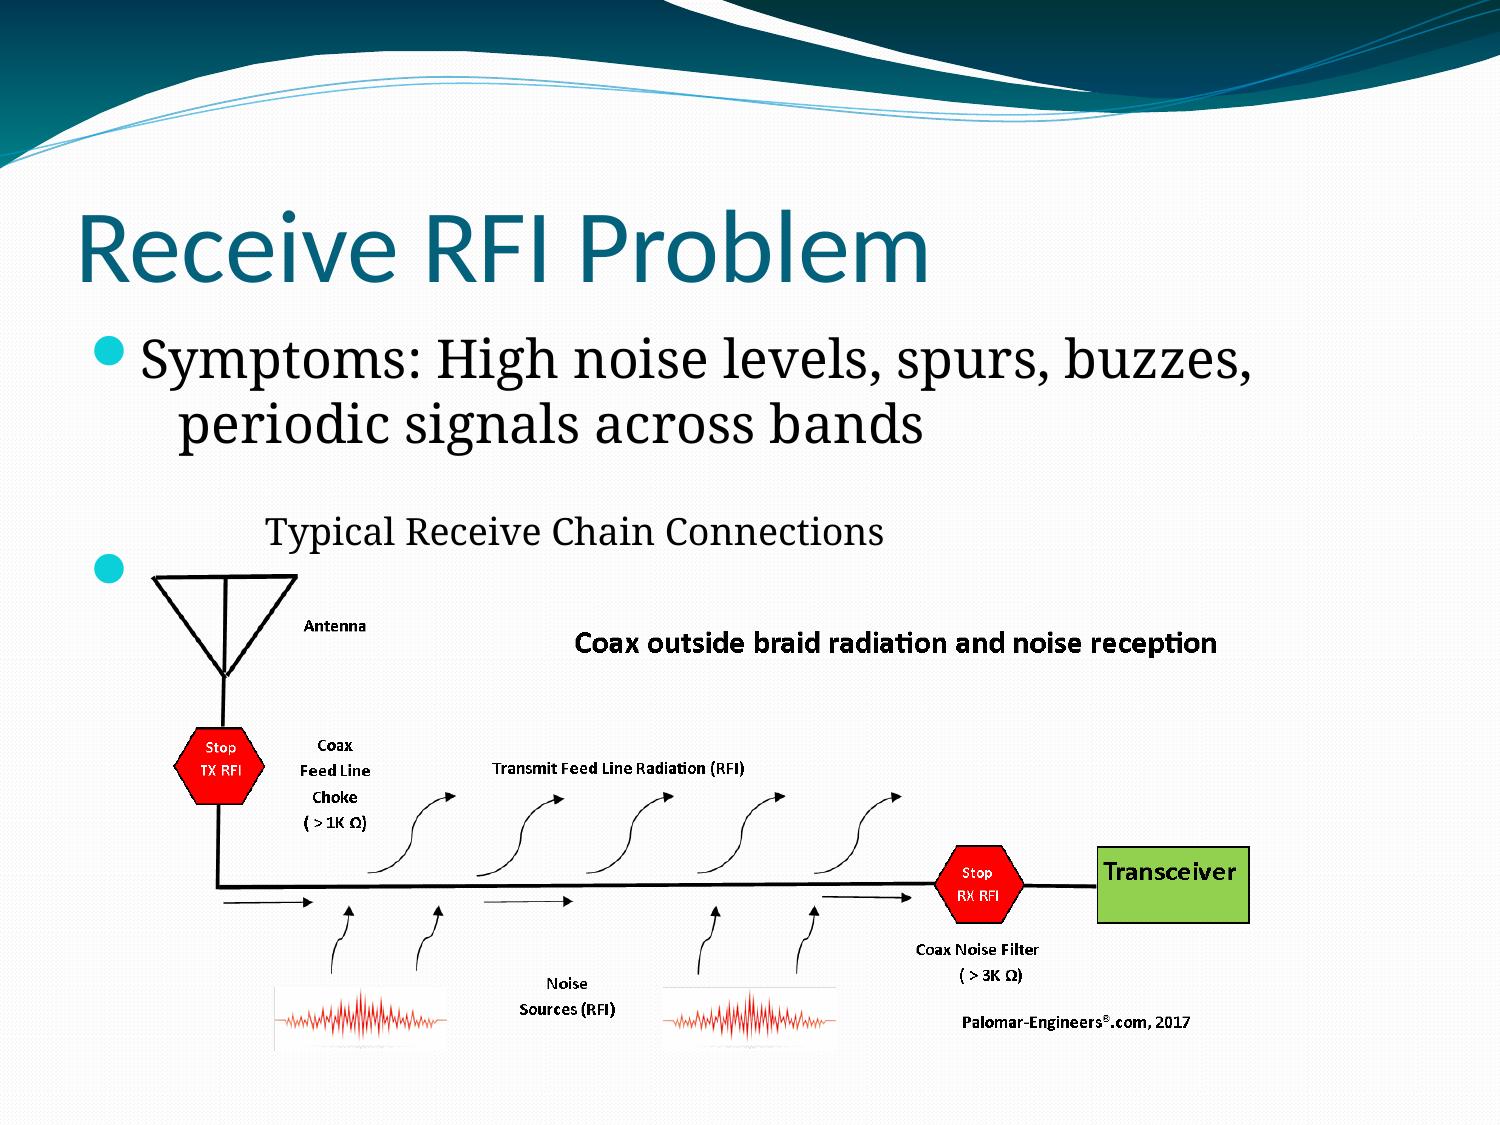

# Receive RFI Problem
Symptoms: High noise levels, spurs, buzzes, periodic signals across bands
Typical Receive Chain Connections